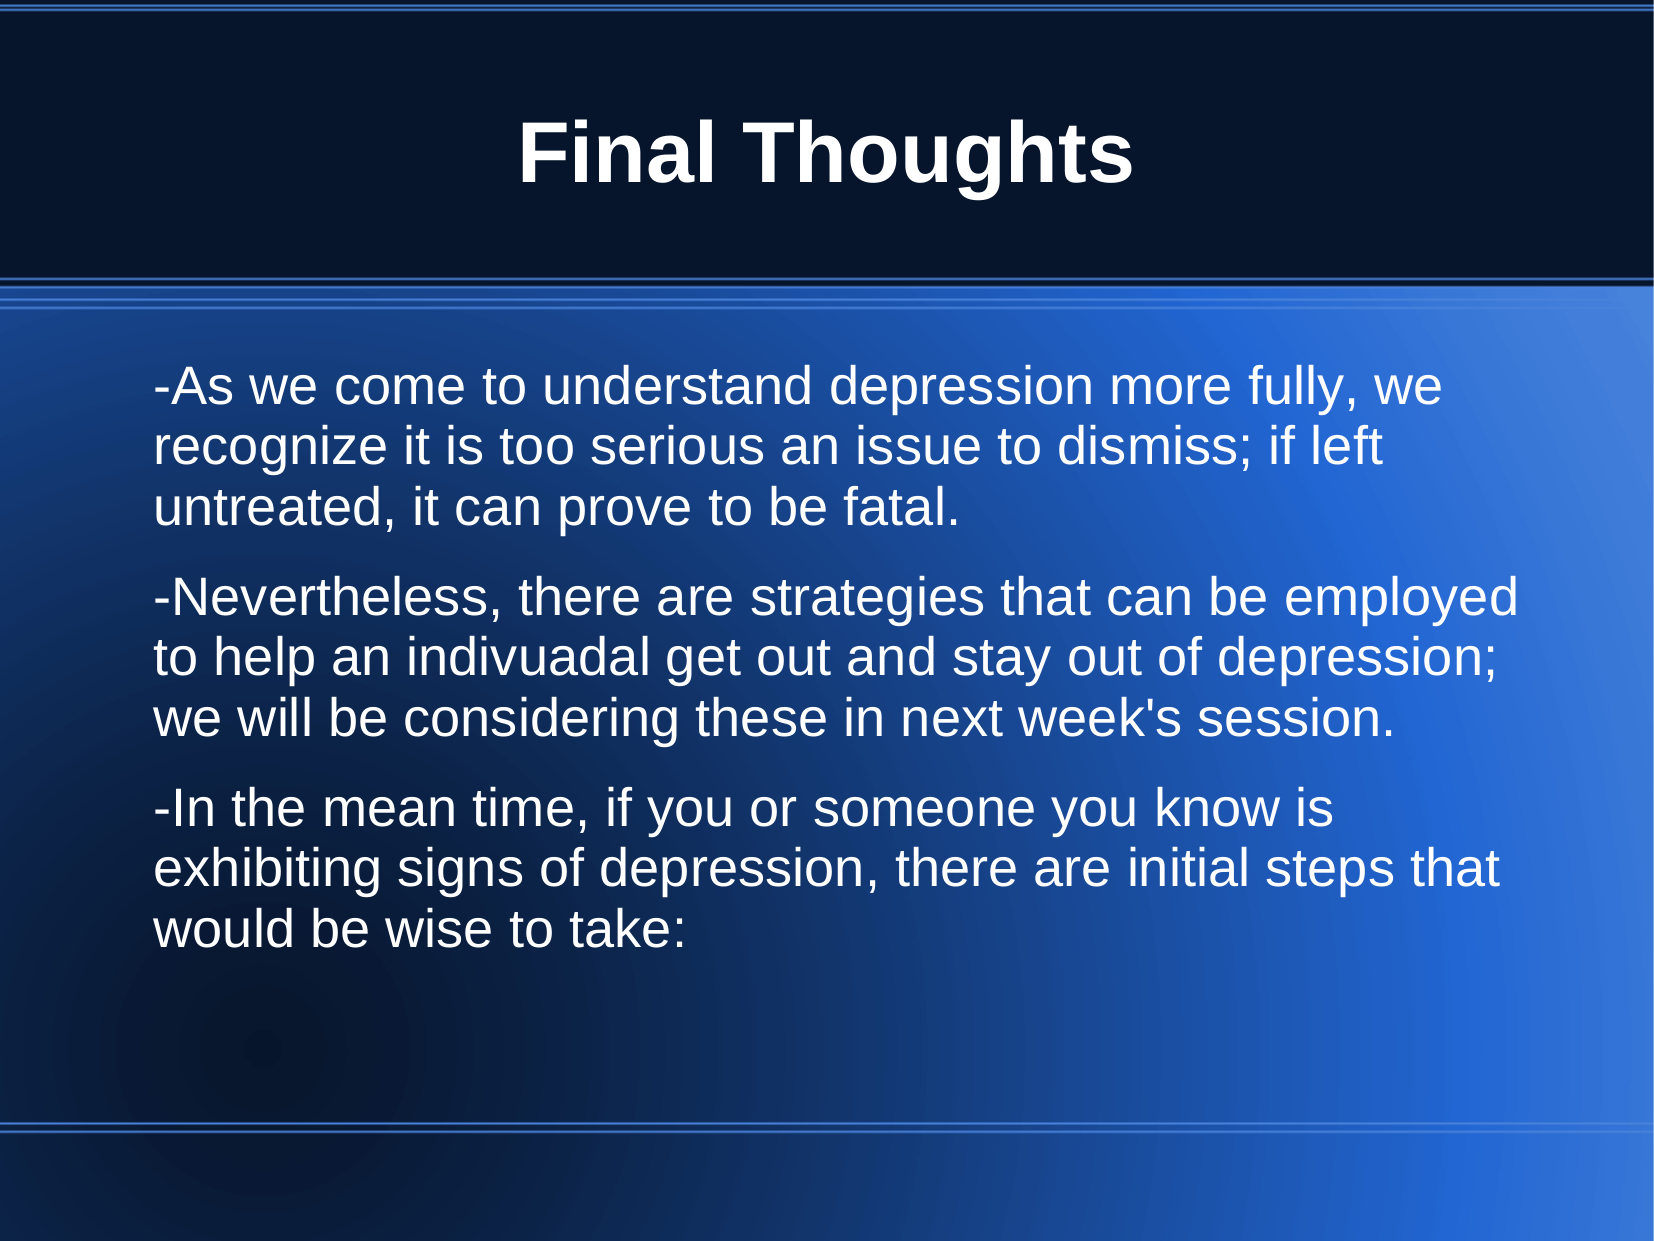

# Final Thoughts
-As we come to understand depression more fully, we recognize it is too serious an issue to dismiss; if left untreated, it can prove to be fatal.
-Nevertheless, there are strategies that can be employed to help an indivuadal get out and stay out of depression; we will be considering these in next week's session.
-In the mean time, if you or someone you know is exhibiting signs of depression, there are initial steps that would be wise to take: